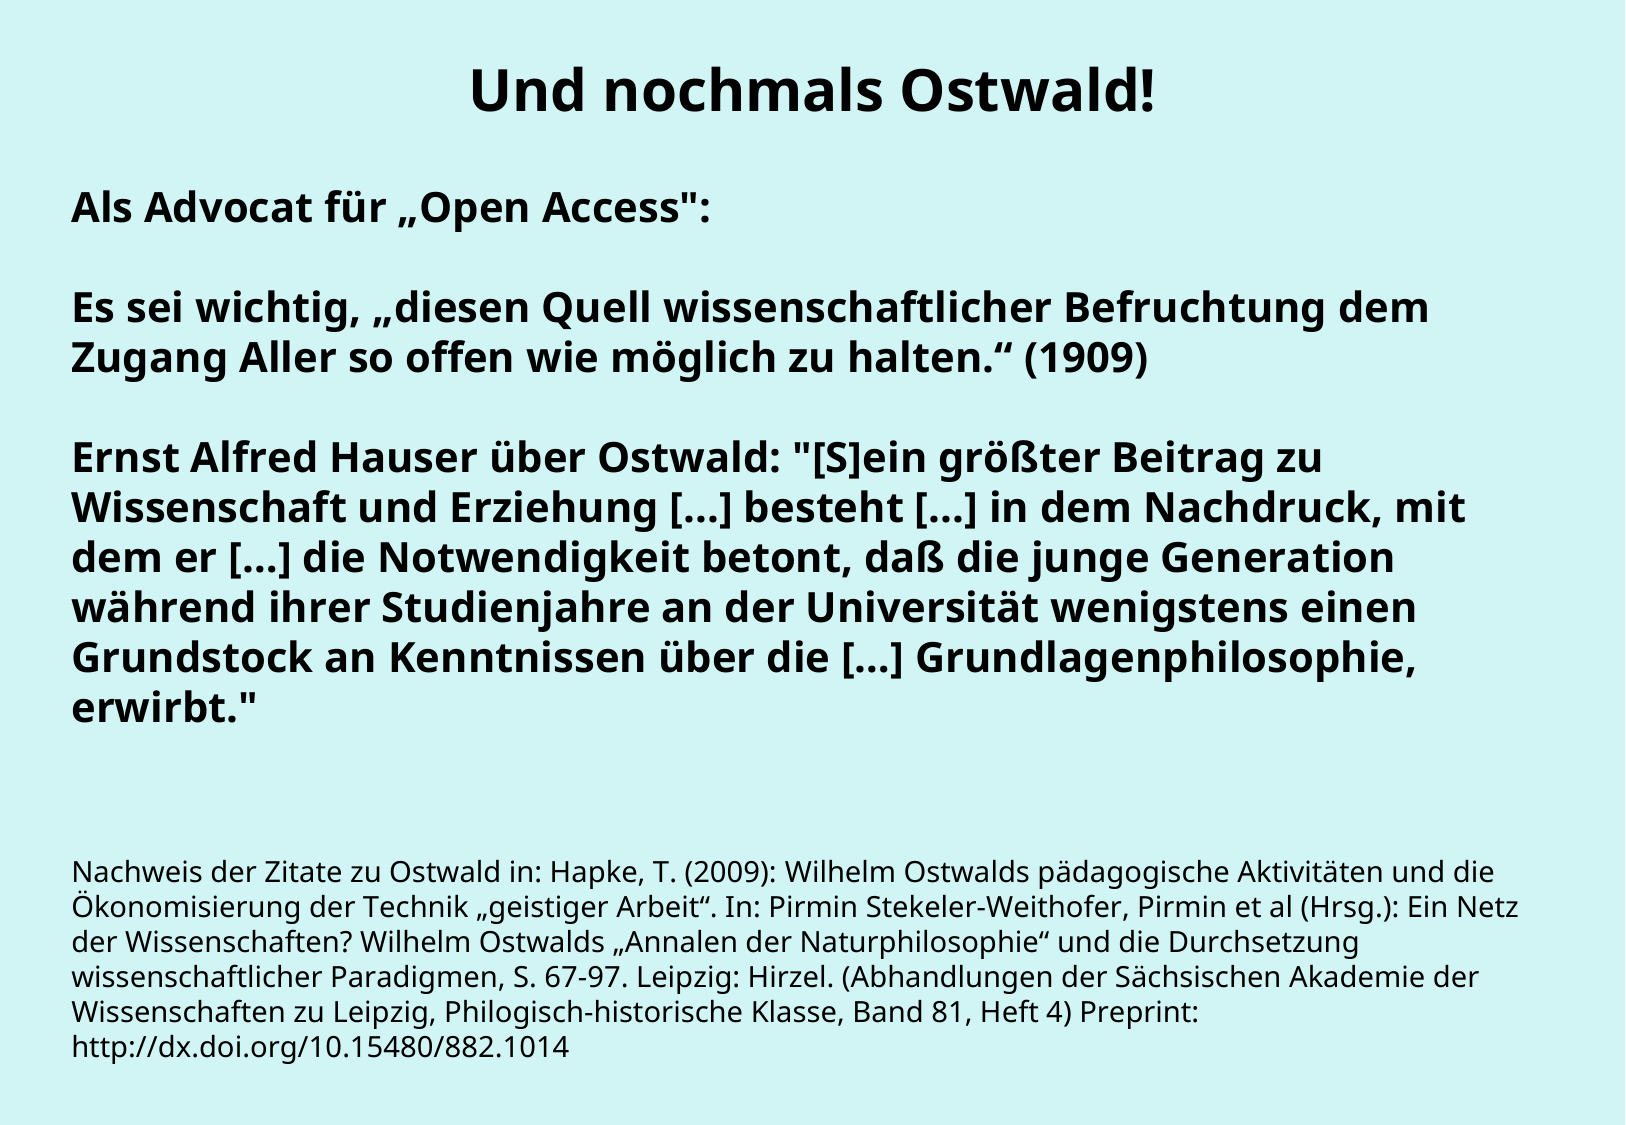

# Und nochmals Ostwald!
Als Advocat für „Open Access":
Es sei wichtig, „diesen Quell wissenschaftlicher Befruchtung dem Zugang Aller so offen wie möglich zu halten.“ (1909)
Ernst Alfred Hauser über Ostwald: "[S]ein größter Beitrag zu Wissenschaft und Erziehung [...] besteht [...] in dem Nachdruck, mit dem er […] die Notwendigkeit betont, daß die junge Generation während ihrer Studienjahre an der Universität wenigstens einen Grundstock an Kenntnissen über die […] Grundlagenphilosophie, erwirbt."
Nachweis der Zitate zu Ostwald in: Hapke, T. (2009): Wilhelm Ostwalds pädagogische Aktivitäten und die Ökonomisierung der Technik „geistiger Arbeit“. In: Pirmin Stekeler-Weithofer, Pirmin et al (Hrsg.): Ein Netz der Wissenschaften? Wilhelm Ostwalds „Annalen der Naturphilosophie“ und die Durchsetzung wissenschaftlicher Paradigmen, S. 67-97. Leipzig: Hirzel. (Abhandlungen der Sächsischen Akademie der Wissenschaften zu Leipzig, Philogisch-historische Klasse, Band 81, Heft 4) Preprint: http://dx.doi.org/10.15480/882.1014